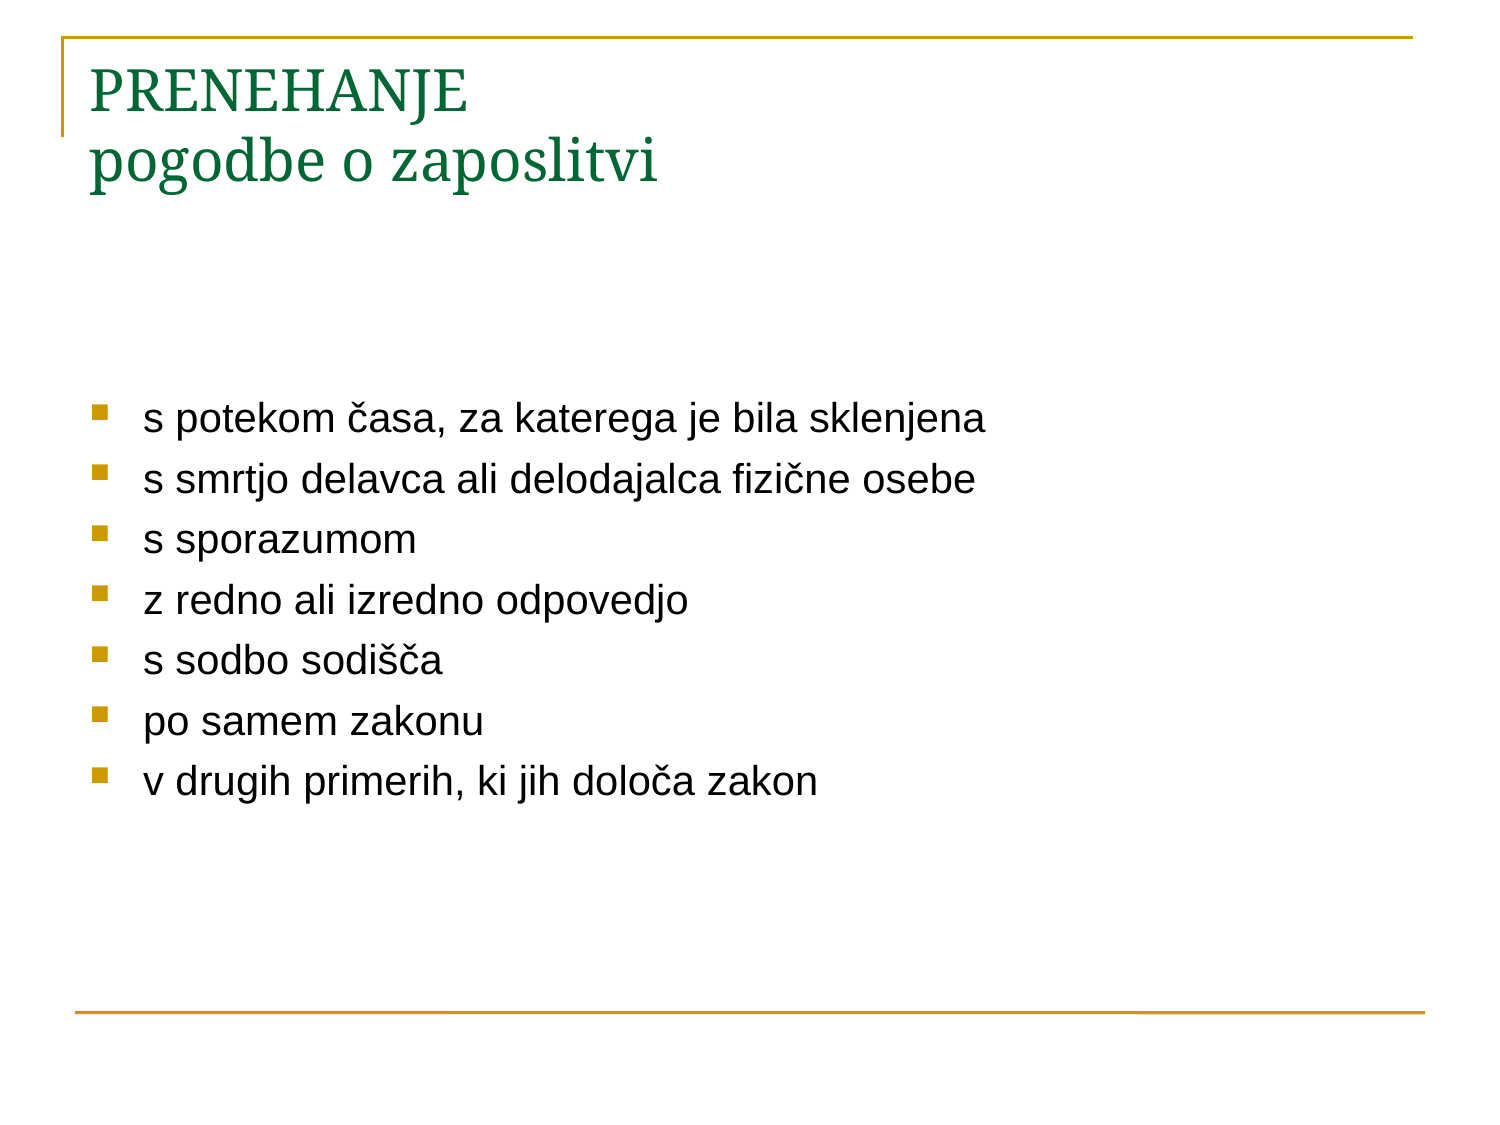

# PRENEHANJE pogodbe o zaposlitvi
s potekom časa, za katerega je bila sklenjena
s smrtjo delavca ali delodajalca fizične osebe
s sporazumom
z redno ali izredno odpovedjo
s sodbo sodišča
po samem zakonu
v drugih primerih, ki jih določa zakon